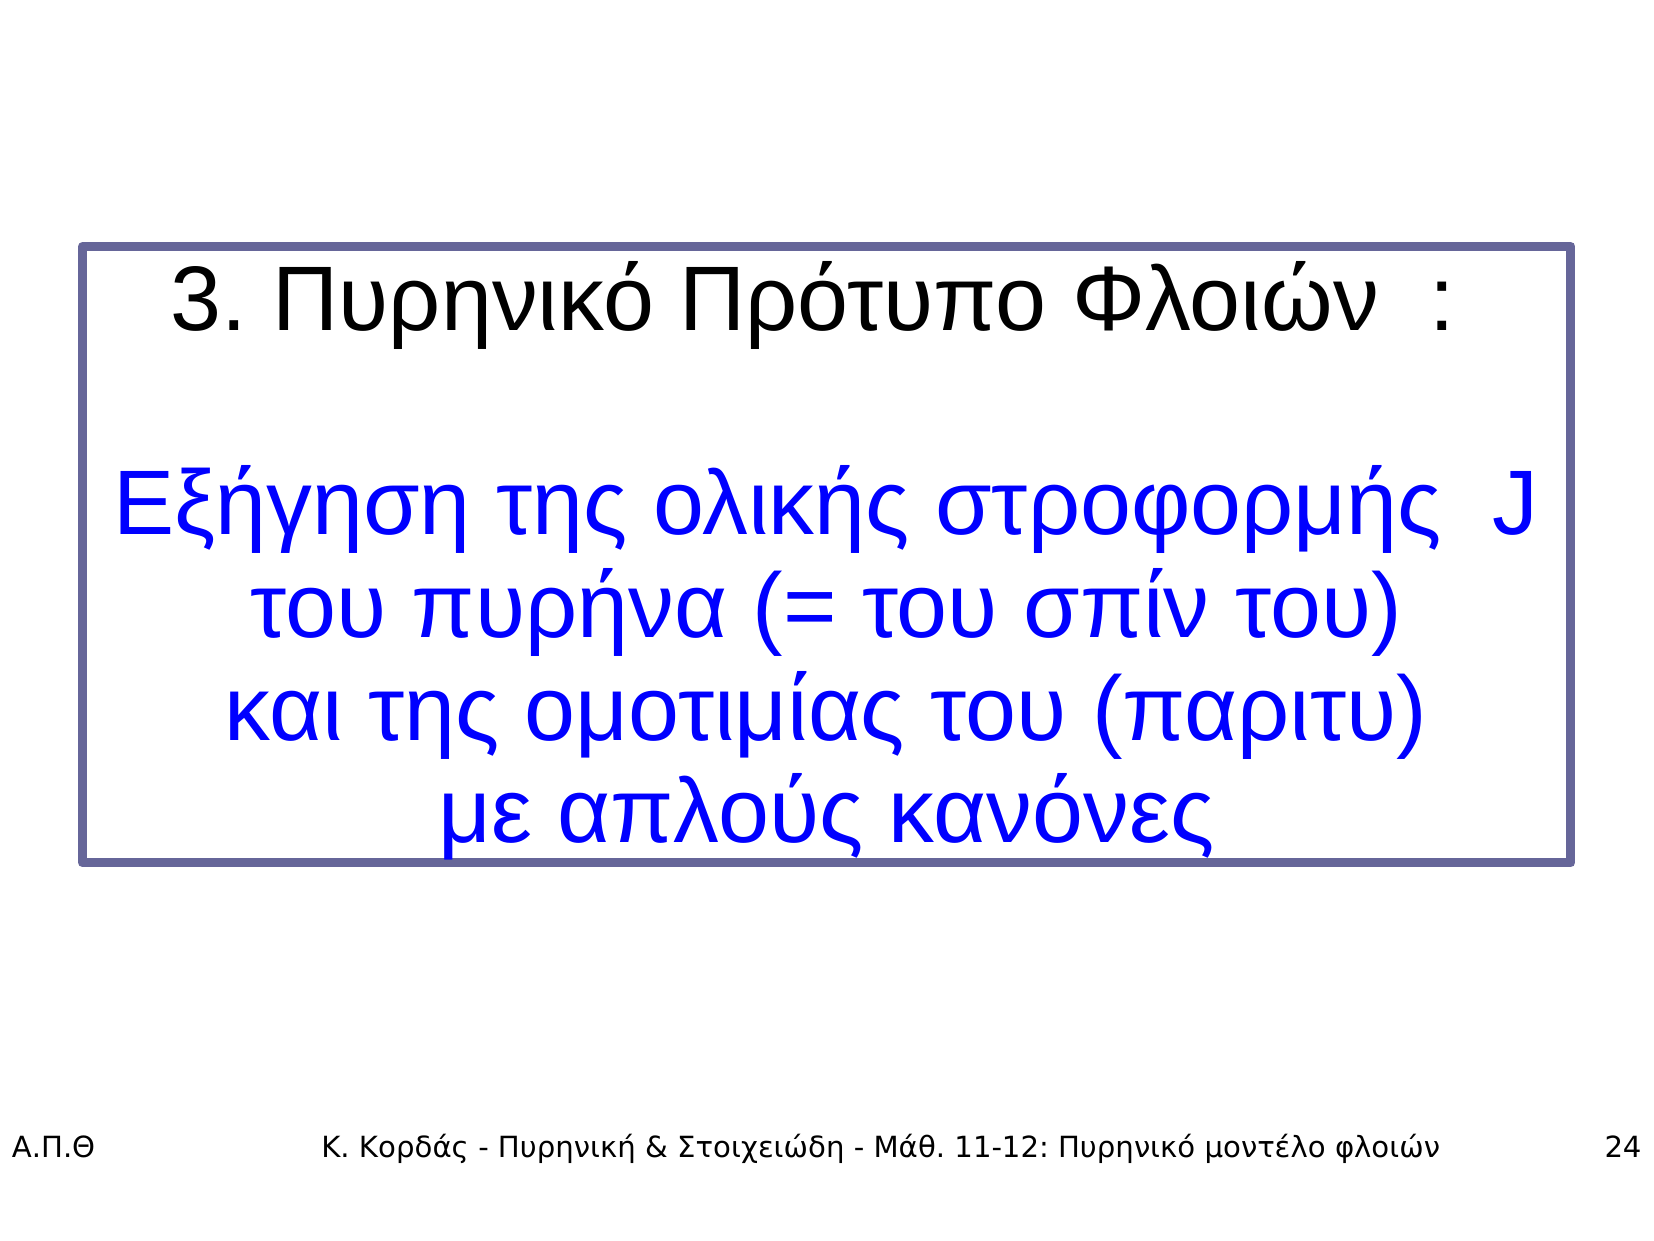

# 3. Πυρηνικό Πρότυπο Φλοιών : Εξήγηση της ολικής στροφορμής J του πυρήνα (= του σπίν του) και της ομοτιμίας του (παριτυ) με απλούς κανόνες
Α.Π.Θ
Κ. Κορδάς - Πυρηνική & Στοιχειώδη - Μάθ. 11-12: Πυρηνικό μοντέλο φλοιών
24